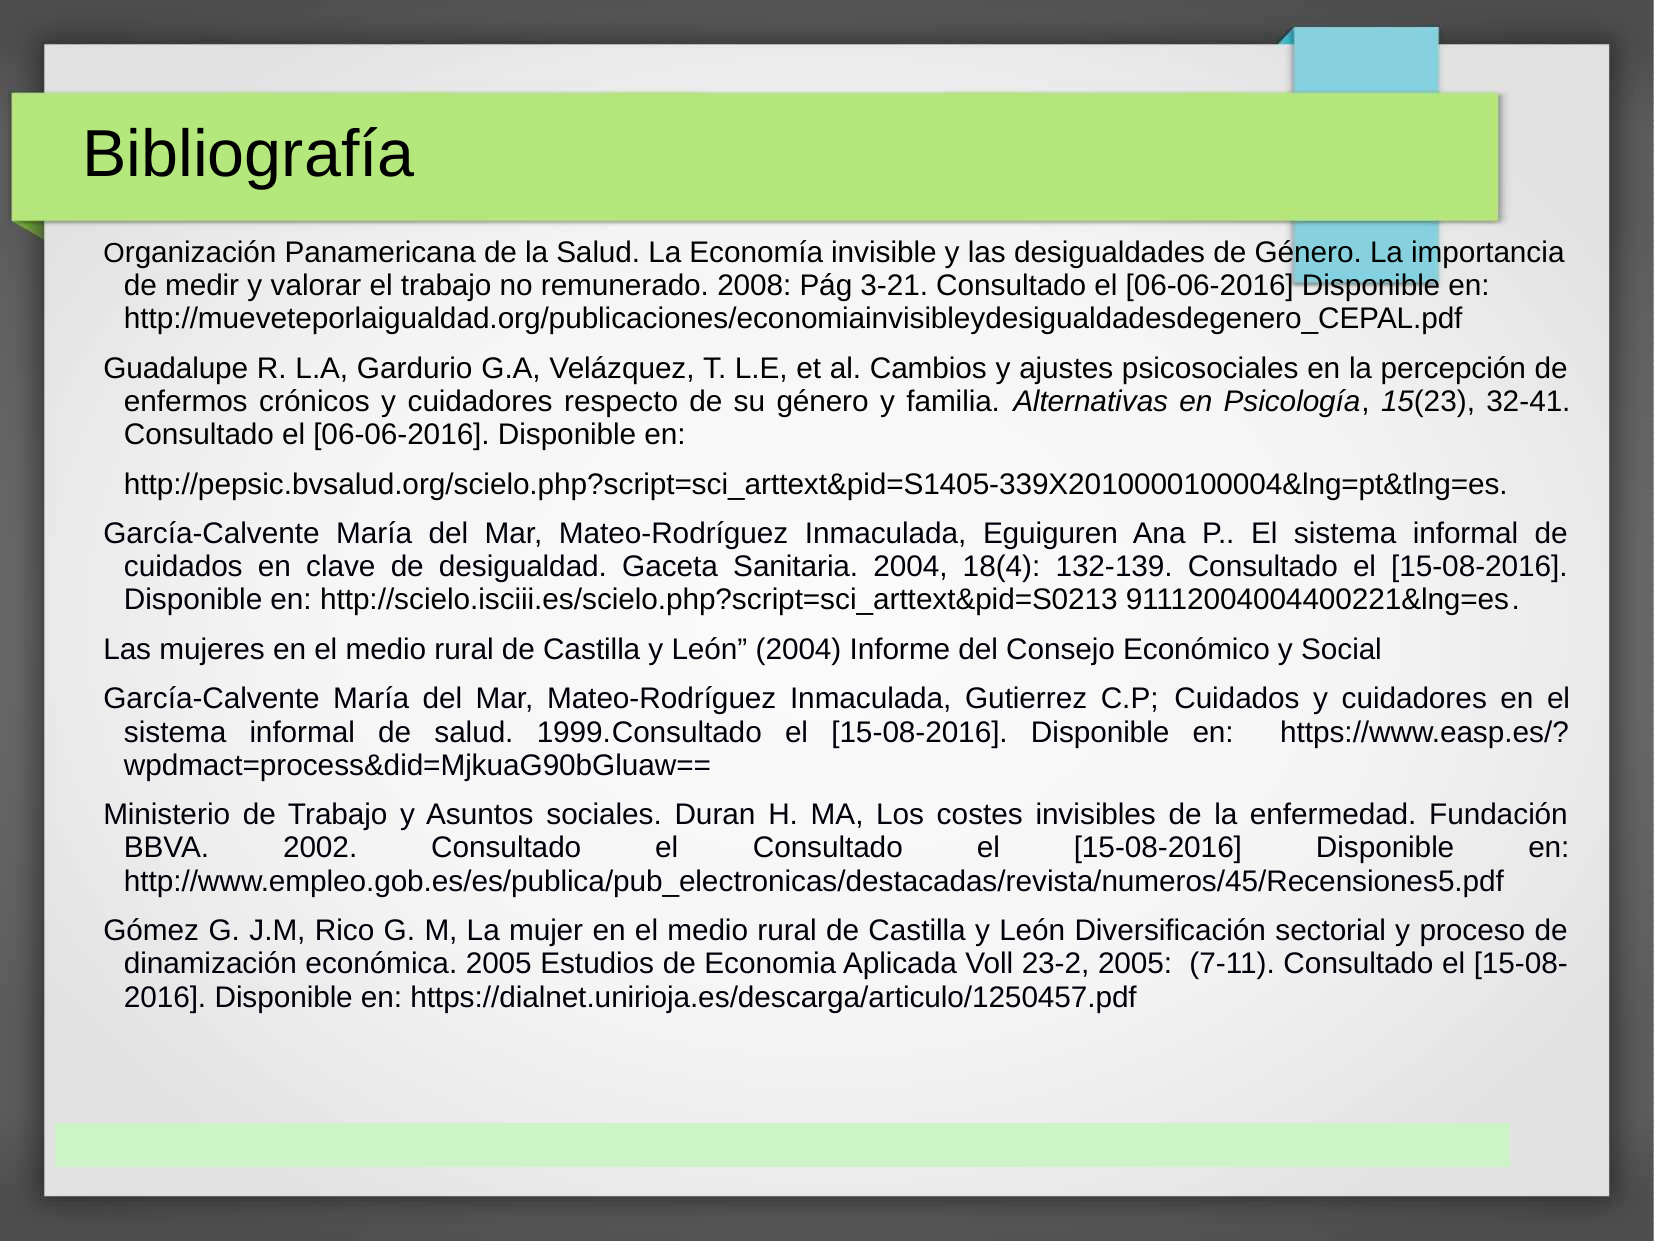

# Bibliografía
Organización Panamericana de la Salud. La Economía invisible y las desigualdades de Género. La importancia de medir y valorar el trabajo no remunerado. 2008: Pág 3-21. Consultado el [06-06-2016] Disponible en: http://mueveteporlaigualdad.org/publicaciones/economiainvisibleydesigualdadesdegenero_CEPAL.pdf
Guadalupe R. L.A, Gardurio G.A, Velázquez, T. L.E, et al. Cambios y ajustes psicosociales en la percepción de enfermos crónicos y cuidadores respecto de su género y familia. Alternativas en Psicología, 15(23), 32-41. Consultado el [06-06-2016]. Disponible en:
http://pepsic.bvsalud.org/scielo.php?script=sci_arttext&pid=S1405-339X2010000100004&lng=pt&tlng=es.
García-Calvente María del Mar, Mateo-Rodríguez Inmaculada, Eguiguren Ana P.. El sistema informal de cuidados en clave de desigualdad. Gaceta Sanitaria. 2004, 18(4): 132-139. Consultado el [15-08-2016]. Disponible en: http://scielo.isciii.es/scielo.php?script=sci_arttext&pid=S0213 91112004004400221&lng=es.
Las mujeres en el medio rural de Castilla y León” (2004) Informe del Consejo Económico y Social
García-Calvente María del Mar, Mateo-Rodríguez Inmaculada, Gutierrez C.P; Cuidados y cuidadores en el sistema informal de salud. 1999.Consultado el [15-08-2016]. Disponible en: https://www.easp.es/?wpdmact=process&did=MjkuaG90bGluaw==
Ministerio de Trabajo y Asuntos sociales. Duran H. MA, Los costes invisibles de la enfermedad. Fundación BBVA. 2002. Consultado el Consultado el [15-08-2016] Disponible en: http://www.empleo.gob.es/es/publica/pub_electronicas/destacadas/revista/numeros/45/Recensiones5.pdf
Gómez G. J.M, Rico G. M, La mujer en el medio rural de Castilla y León Diversificación sectorial y proceso de dinamización económica. 2005 Estudios de Economia Aplicada Voll 23-2, 2005: (7-11). Consultado el [15-08-2016]. Disponible en: https://dialnet.unirioja.es/descarga/articulo/1250457.pdf